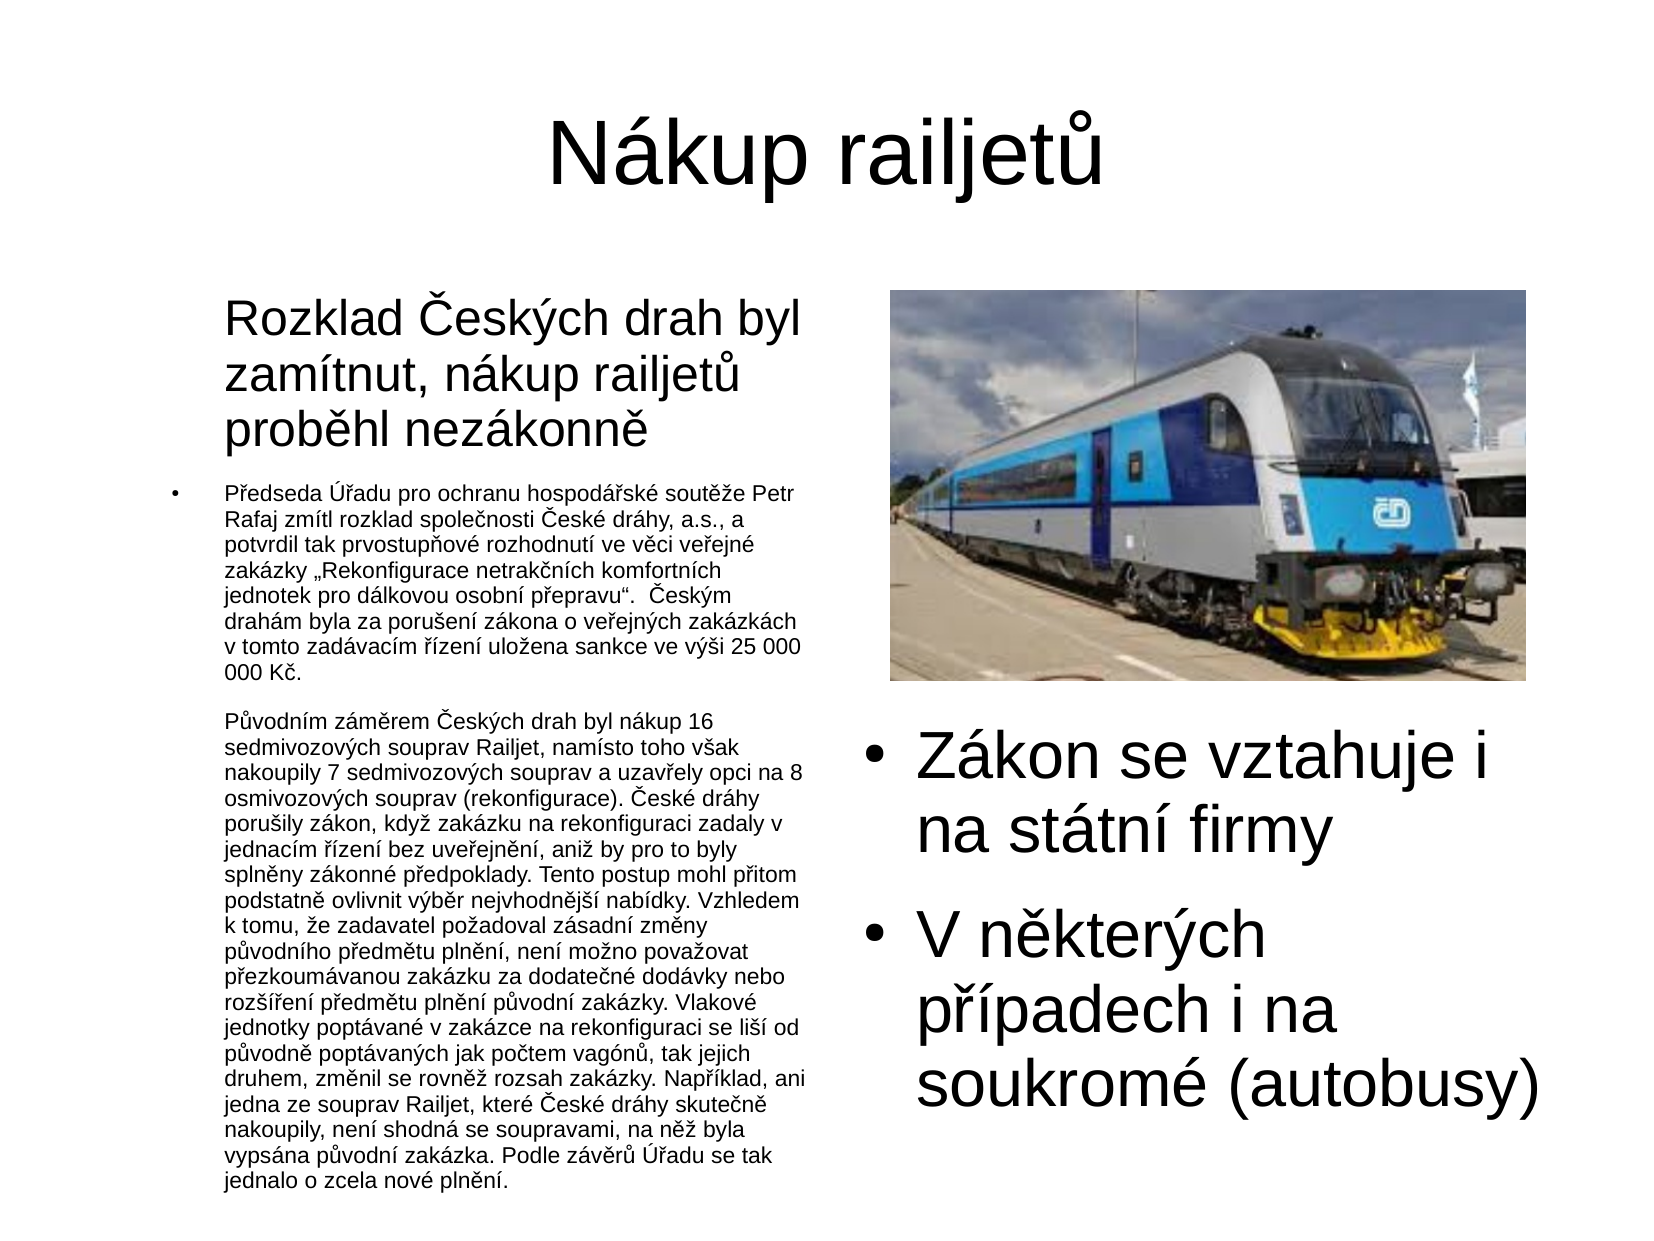

# Nákup railjetů
Rozklad Českých drah byl zamítnut, nákup railjetů proběhl nezákonně
Předseda Úřadu pro ochranu hospodářské soutěže Petr Rafaj zmítl rozklad společnosti České dráhy, a.s., a potvrdil tak prvostupňové rozhodnutí ve věci veřejné zakázky „Rekonfigurace netrakčních komfortních jednotek pro dálkovou osobní přepravu“. Českým drahám byla za porušení zákona o veřejných zakázkách v tomto zadávacím řízení uložena sankce ve výši 25 000 000 Kč.
Původním záměrem Českých drah byl nákup 16 sedmivozových souprav Railjet, namísto toho však nakoupily 7 sedmivozových souprav a uzavřely opci na 8 osmivozových souprav (rekonfigurace). České dráhy porušily zákon, když zakázku na rekonfiguraci zadaly v jednacím řízení bez uveřejnění, aniž by pro to byly splněny zákonné předpoklady. Tento postup mohl přitom podstatně ovlivnit výběr nejvhodnější nabídky. Vzhledem k tomu, že zadavatel požadoval zásadní změny původního předmětu plnění, není možno považovat přezkoumávanou zakázku za dodatečné dodávky nebo rozšíření předmětu plnění původní zakázky. Vlakové jednotky poptávané v zakázce na rekonfiguraci se liší od původně poptávaných jak počtem vagónů, tak jejich druhem, změnil se rovněž rozsah zakázky. Například, ani jedna ze souprav Railjet, které České dráhy skutečně nakoupily, není shodná se soupravami, na něž byla vypsána původní zakázka. Podle závěrů Úřadu se tak jednalo o zcela nové plnění.
Zákon se vztahuje i na státní firmy
V některých případech i na soukromé (autobusy)